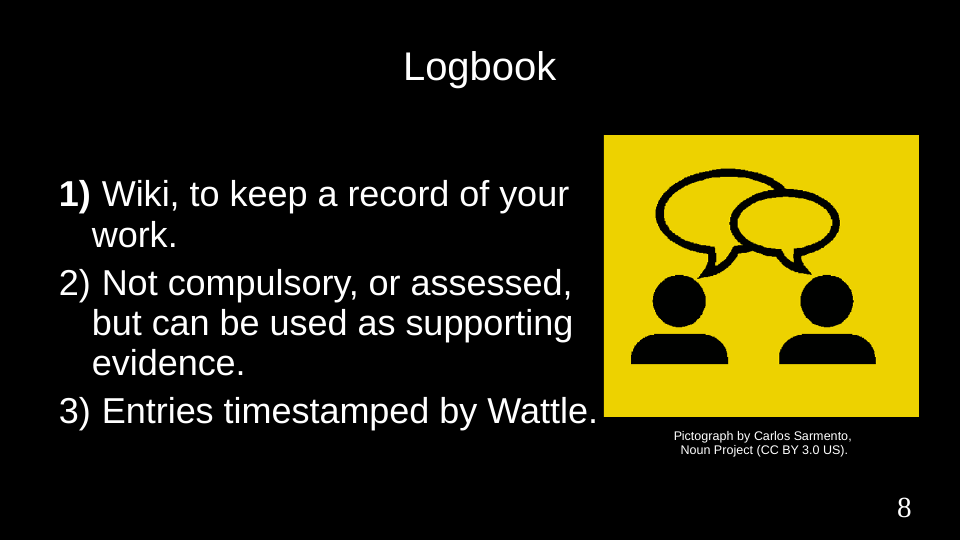

# Logbook
 Wiki, to keep a record of your work.
 Not compulsory, or assessed, but can be used as supporting evidence.
 Entries timestamped by Wattle.
Pictograph by Carlos Sarmento,
Noun Project (CC BY 3.0 US).
8